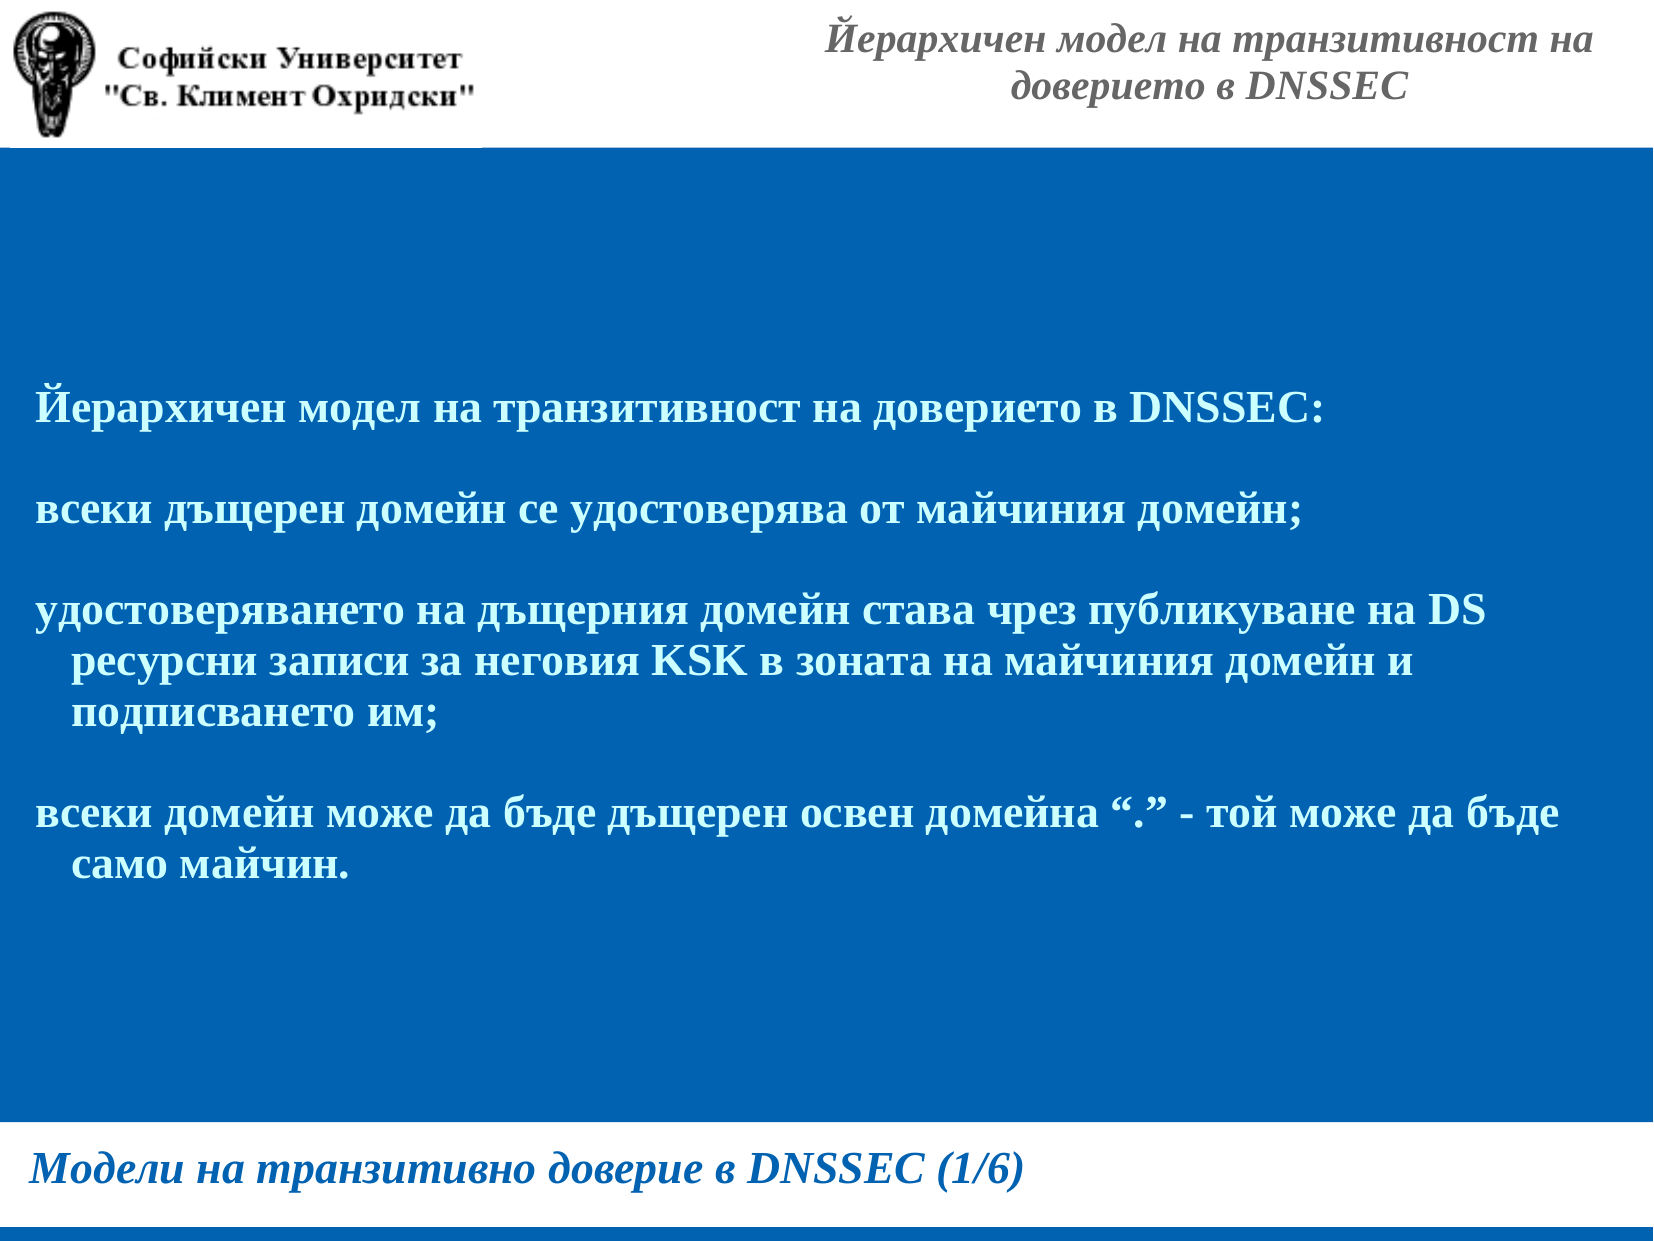

# Йерархичен модел на транзитивност на доверието в DNSSEC
Йерархичен модел на транзитивност на доверието в DNSSEC:
всеки дъщерен домейн се удостоверява от майчиния домейн;
удостоверяването на дъщерния домейн става чрез публикуване на DS ресурсни записи за неговия KSK в зоната на майчиния домейн и подписването им;
всеки домейн може да бъде дъщерен освен домейна “.” - той може да бъде само майчин.
Модели на транзитивно доверие в DNSSEC (1/6)